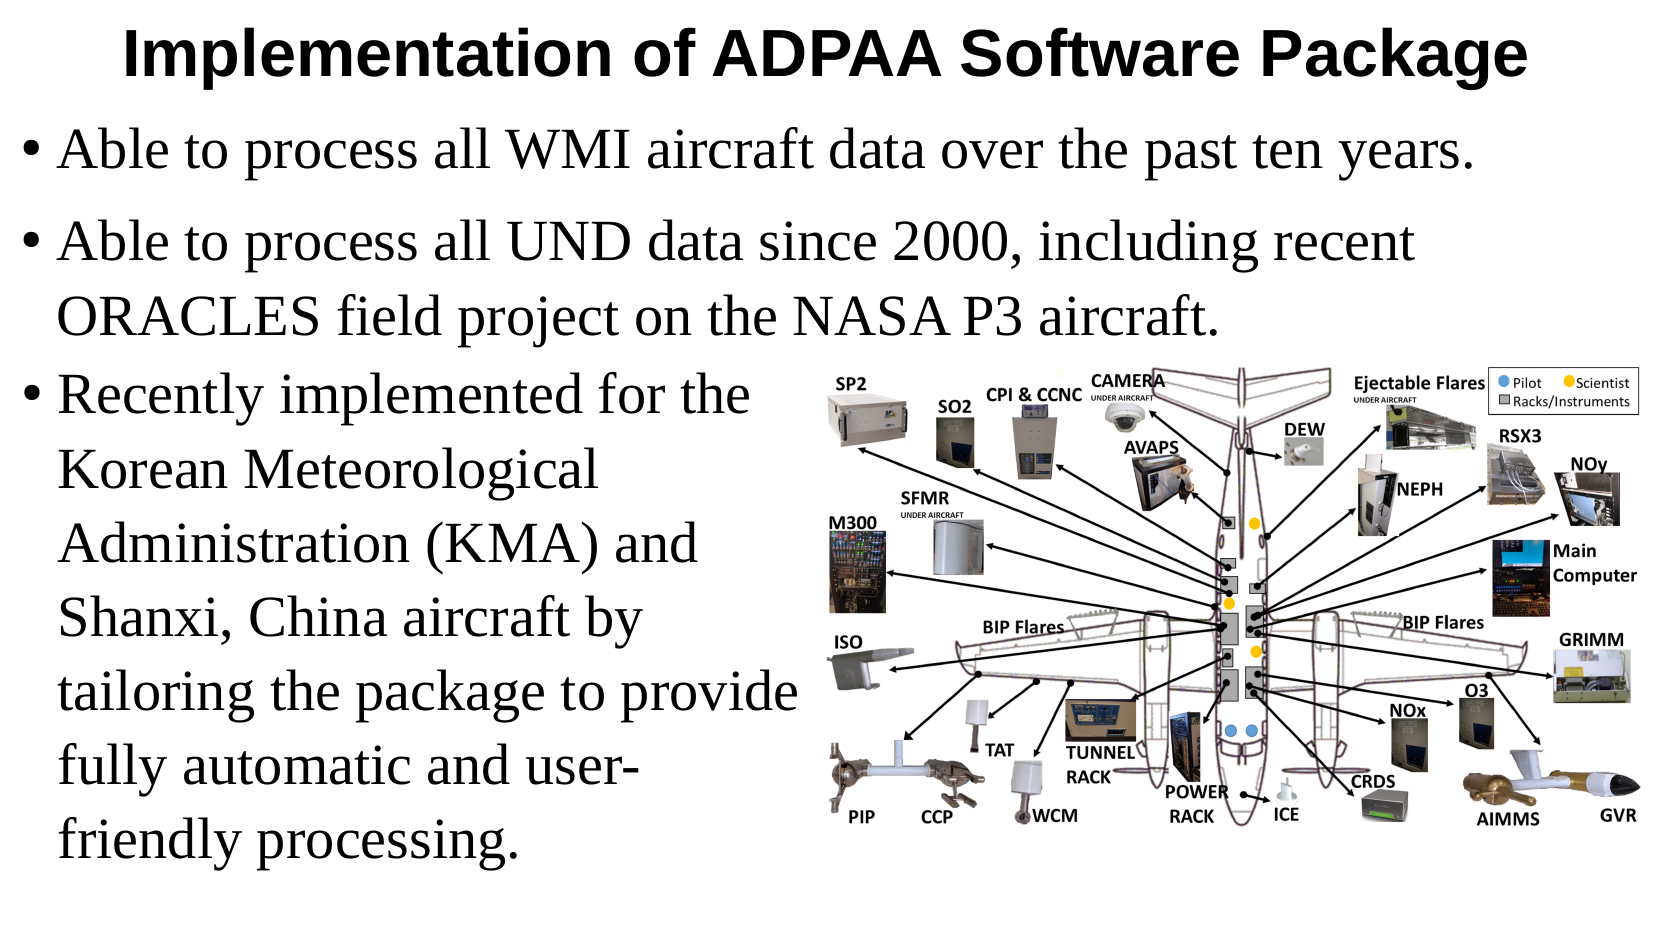

Implementation of ADPAA Software Package
# Able to process all WMI aircraft data over the past ten years.
Able to process all UND data since 2000, including recent ORACLES field project on the NASA P3 aircraft.
Recently implemented for the Korean Meteorological Administration (KMA) and Shanxi, China aircraft by tailoring the package to provide fully automatic and user-friendly processing.